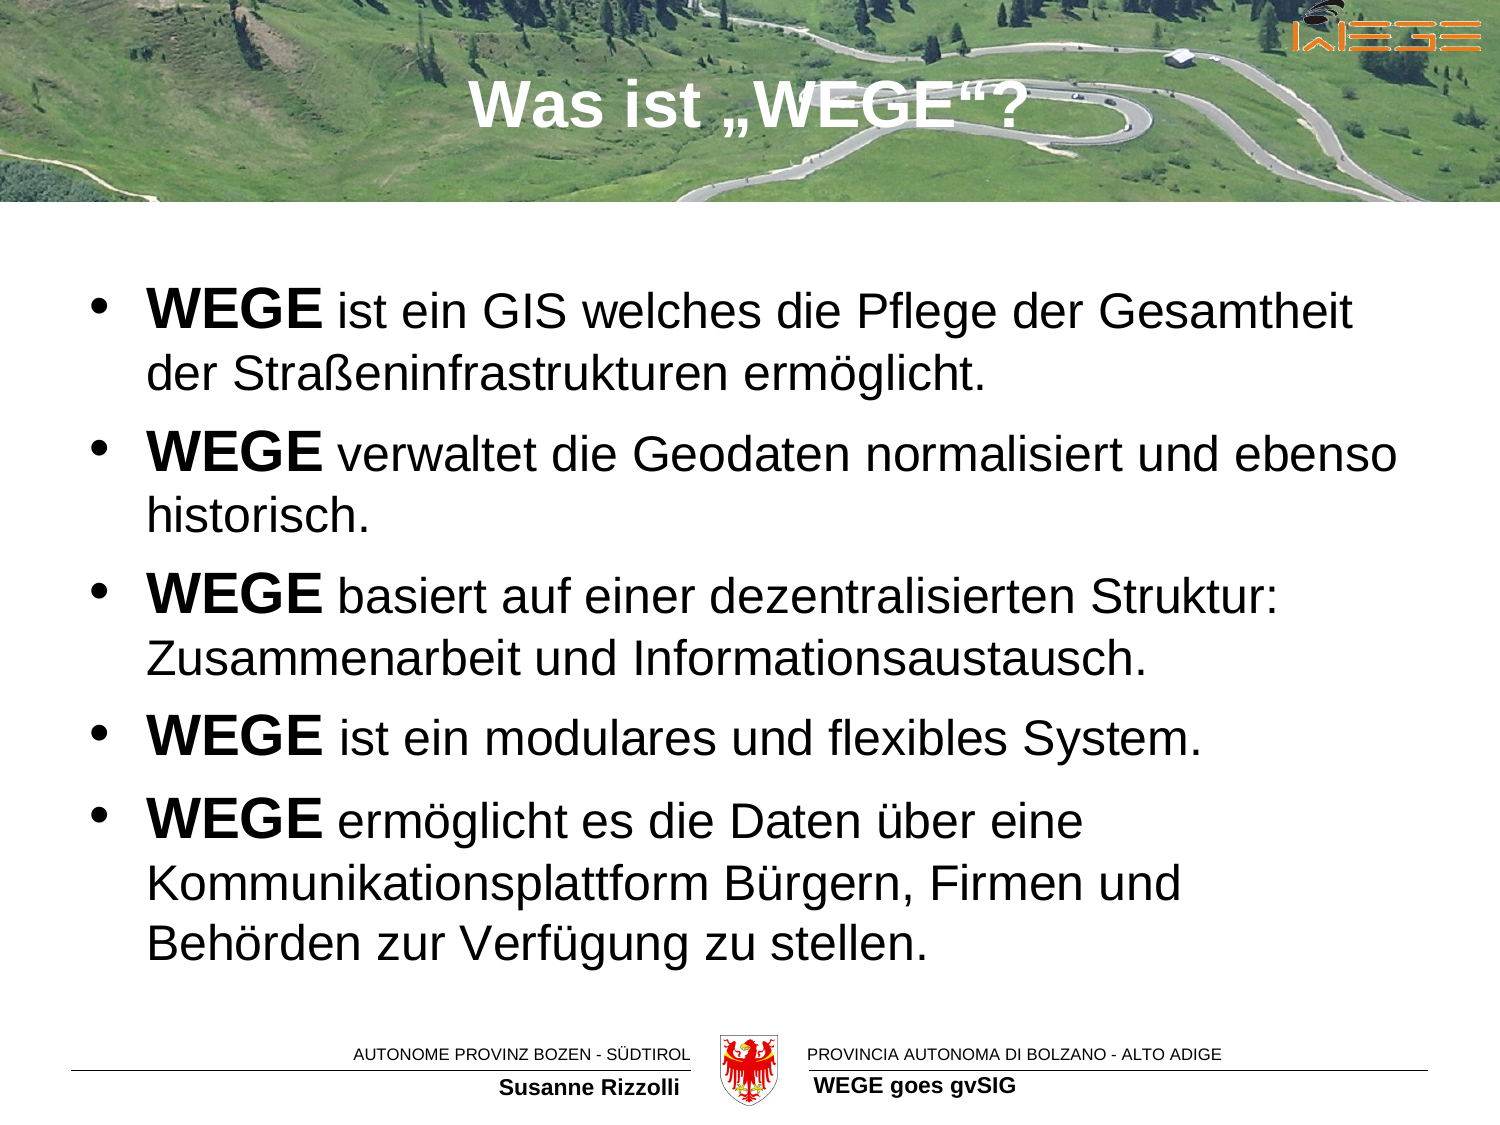

# Was ist „WEGE“?
WEGE ist ein GIS welches die Pflege der Gesamtheit der Straßeninfrastrukturen ermöglicht.
WEGE verwaltet die Geodaten normalisiert und ebenso historisch.
WEGE basiert auf einer dezentralisierten Struktur: Zusammenarbeit und Informationsaustausch.
WEGE ist ein modulares und flexibles System.
WEGE ermöglicht es die Daten über eine Kommunikationsplattform Bürgern, Firmen und Behörden zur Verfügung zu stellen.